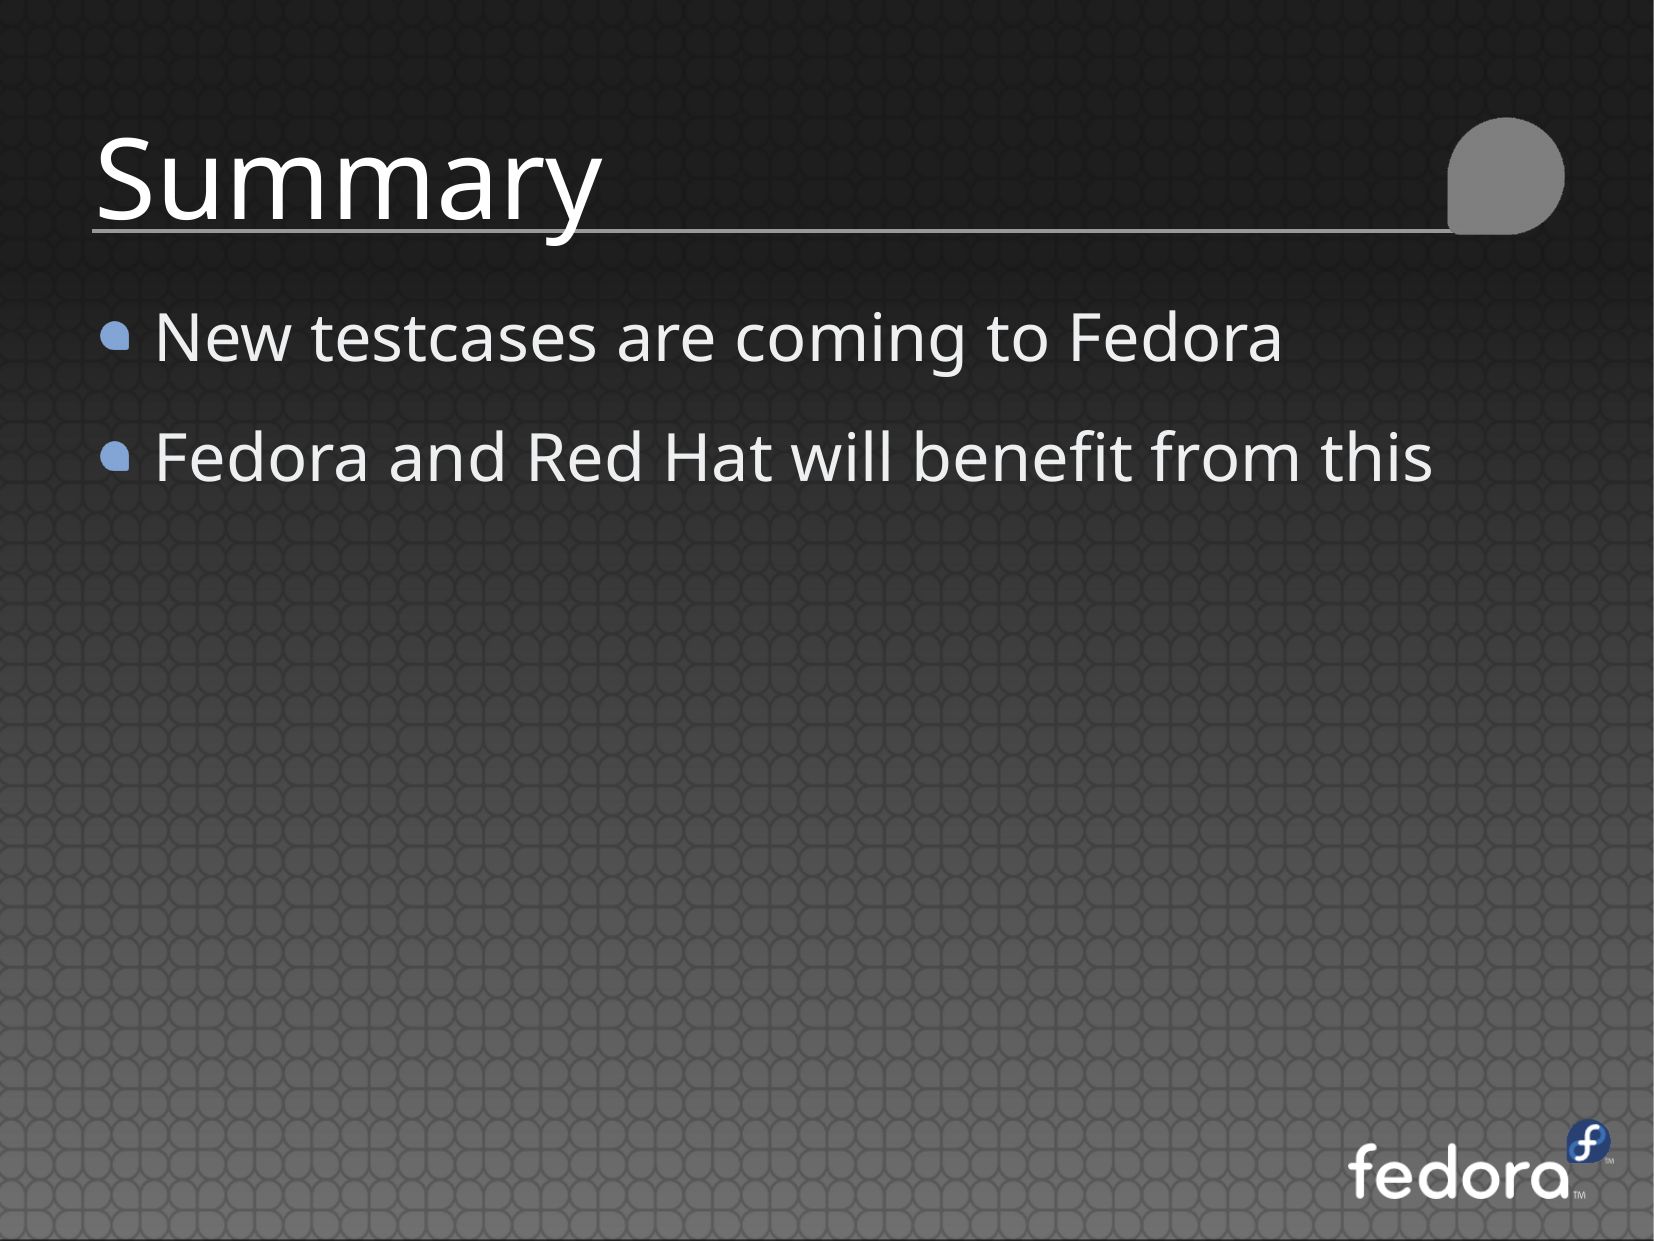

Summary
# New testcases are coming to Fedora
Fedora and Red Hat will benefit from this